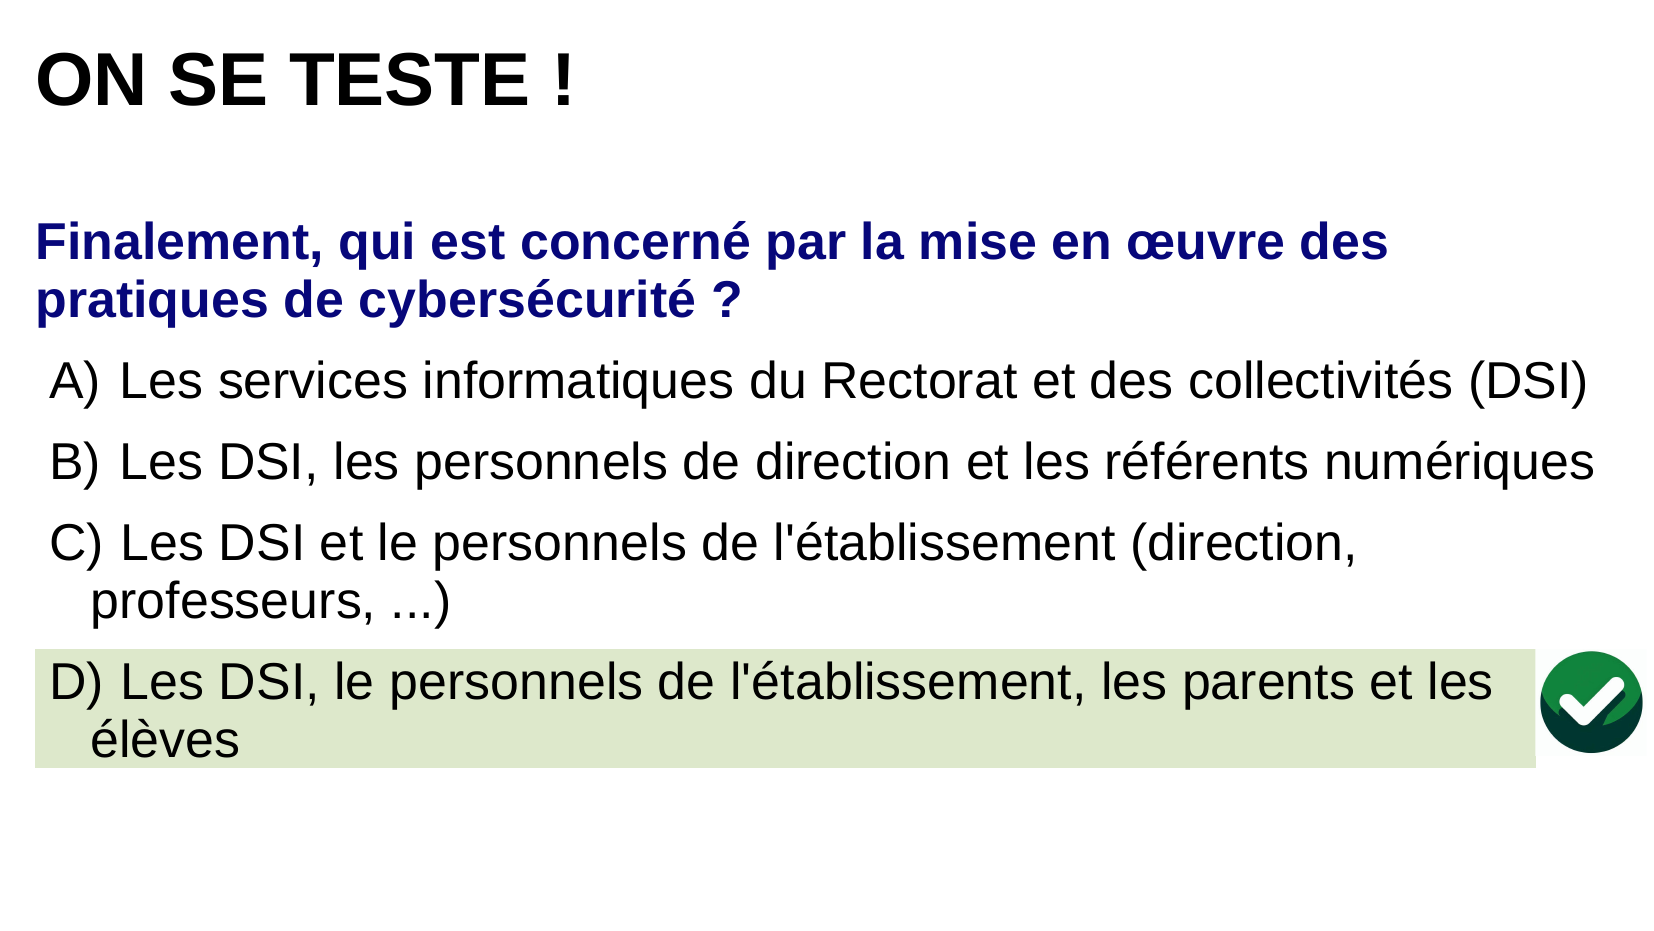

# On se teste !
Finalement, qui est concerné par la mise en œuvre des pratiques de cybersécurité ?
 Les services informatiques du Rectorat et des collectivités (DSI)
 Les DSI, les personnels de direction et les référents numériques
 Les DSI et le personnels de l'établissement (direction, professeurs, ...)
 Les DSI, le personnels de l'établissement, les parents et les élèves